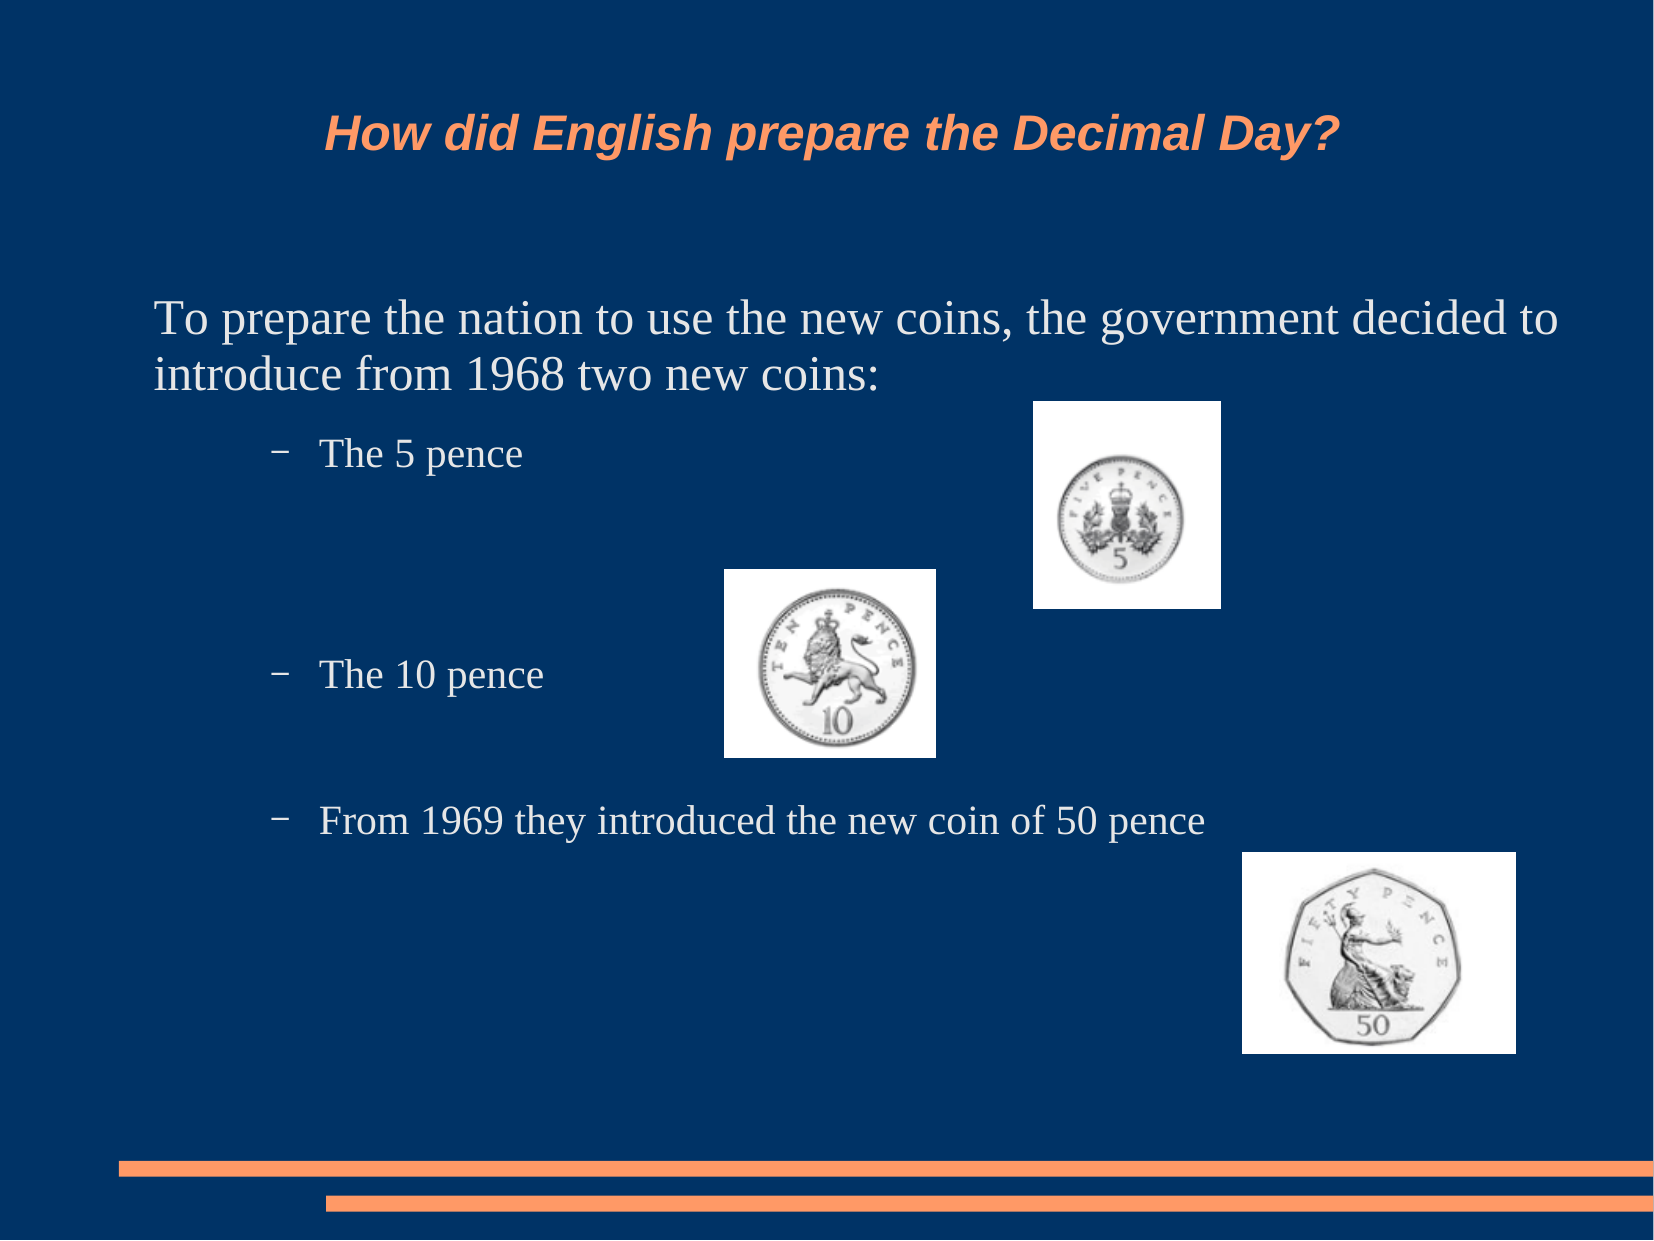

# How did English prepare the Decimal Day?
To prepare the nation to use the new coins, the government decided to introduce from 1968 two new coins:
The 5 pence
The 10 pence
From 1969 they introduced the new coin of 50 pence